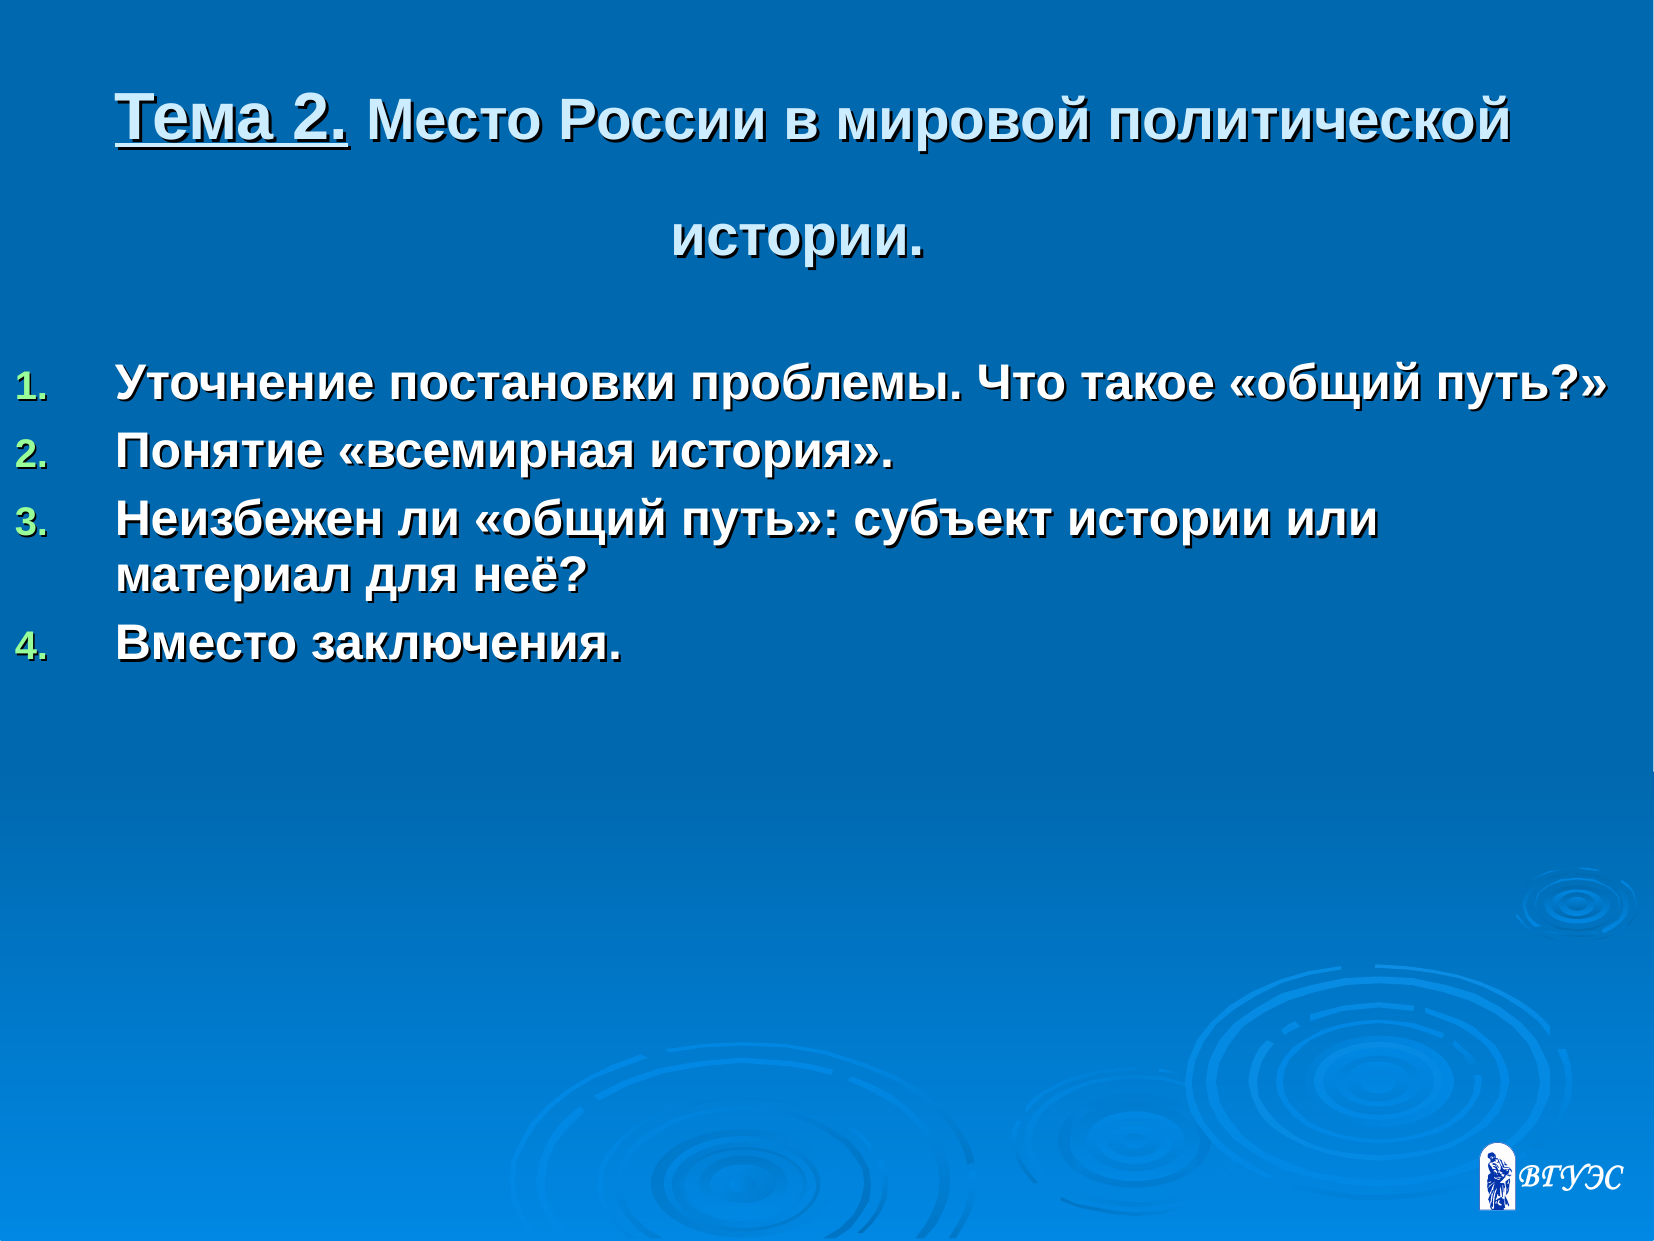

# Тема 2. Место России в мировой политической истории.
Уточнение постановки проблемы. Что такое «общий путь?»
Понятие «всемирная история».
Неизбежен ли «общий путь»: субъект истории или материал для неё?
Вместо заключения.